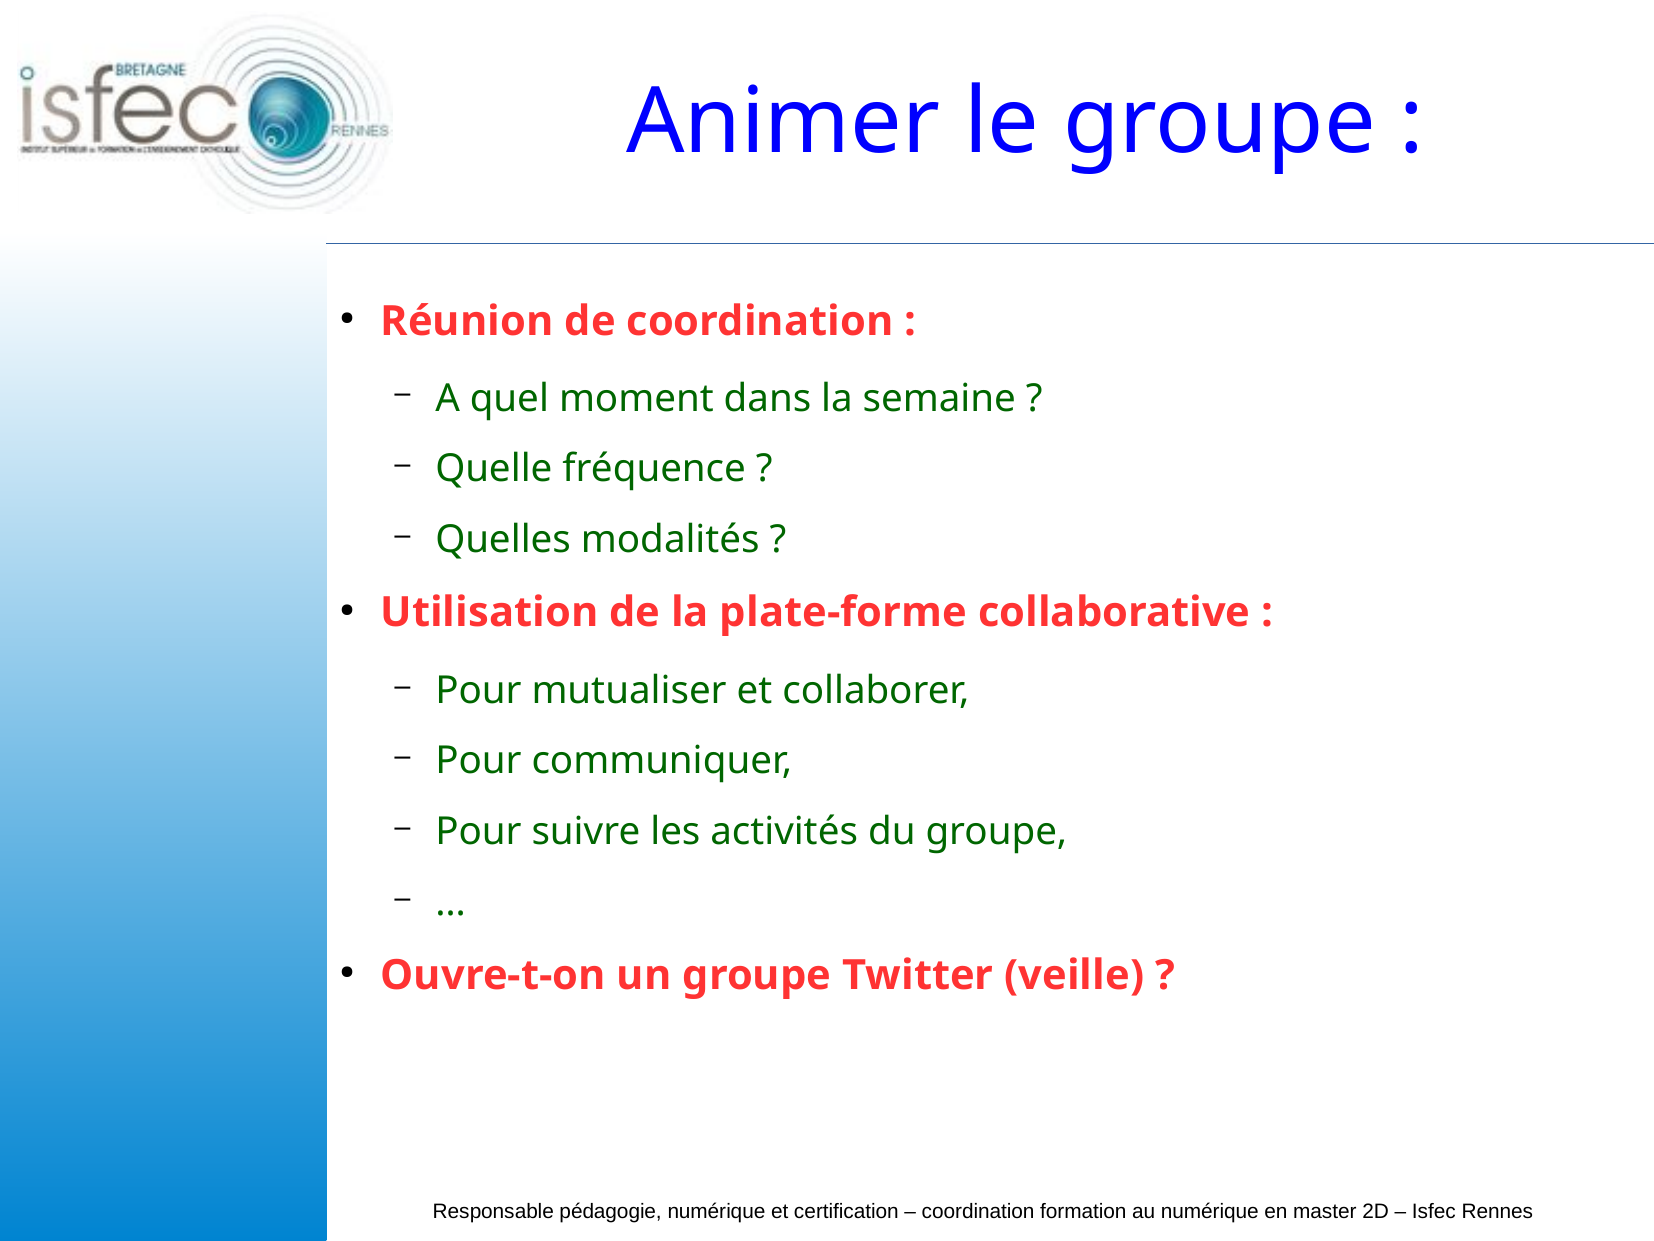

# Animer le groupe :
Réunion de coordination :
A quel moment dans la semaine ?
Quelle fréquence ?
Quelles modalités ?
Utilisation de la plate-forme collaborative :
Pour mutualiser et collaborer,
Pour communiquer,
Pour suivre les activités du groupe,
…
Ouvre-t-on un groupe Twitter (veille) ?